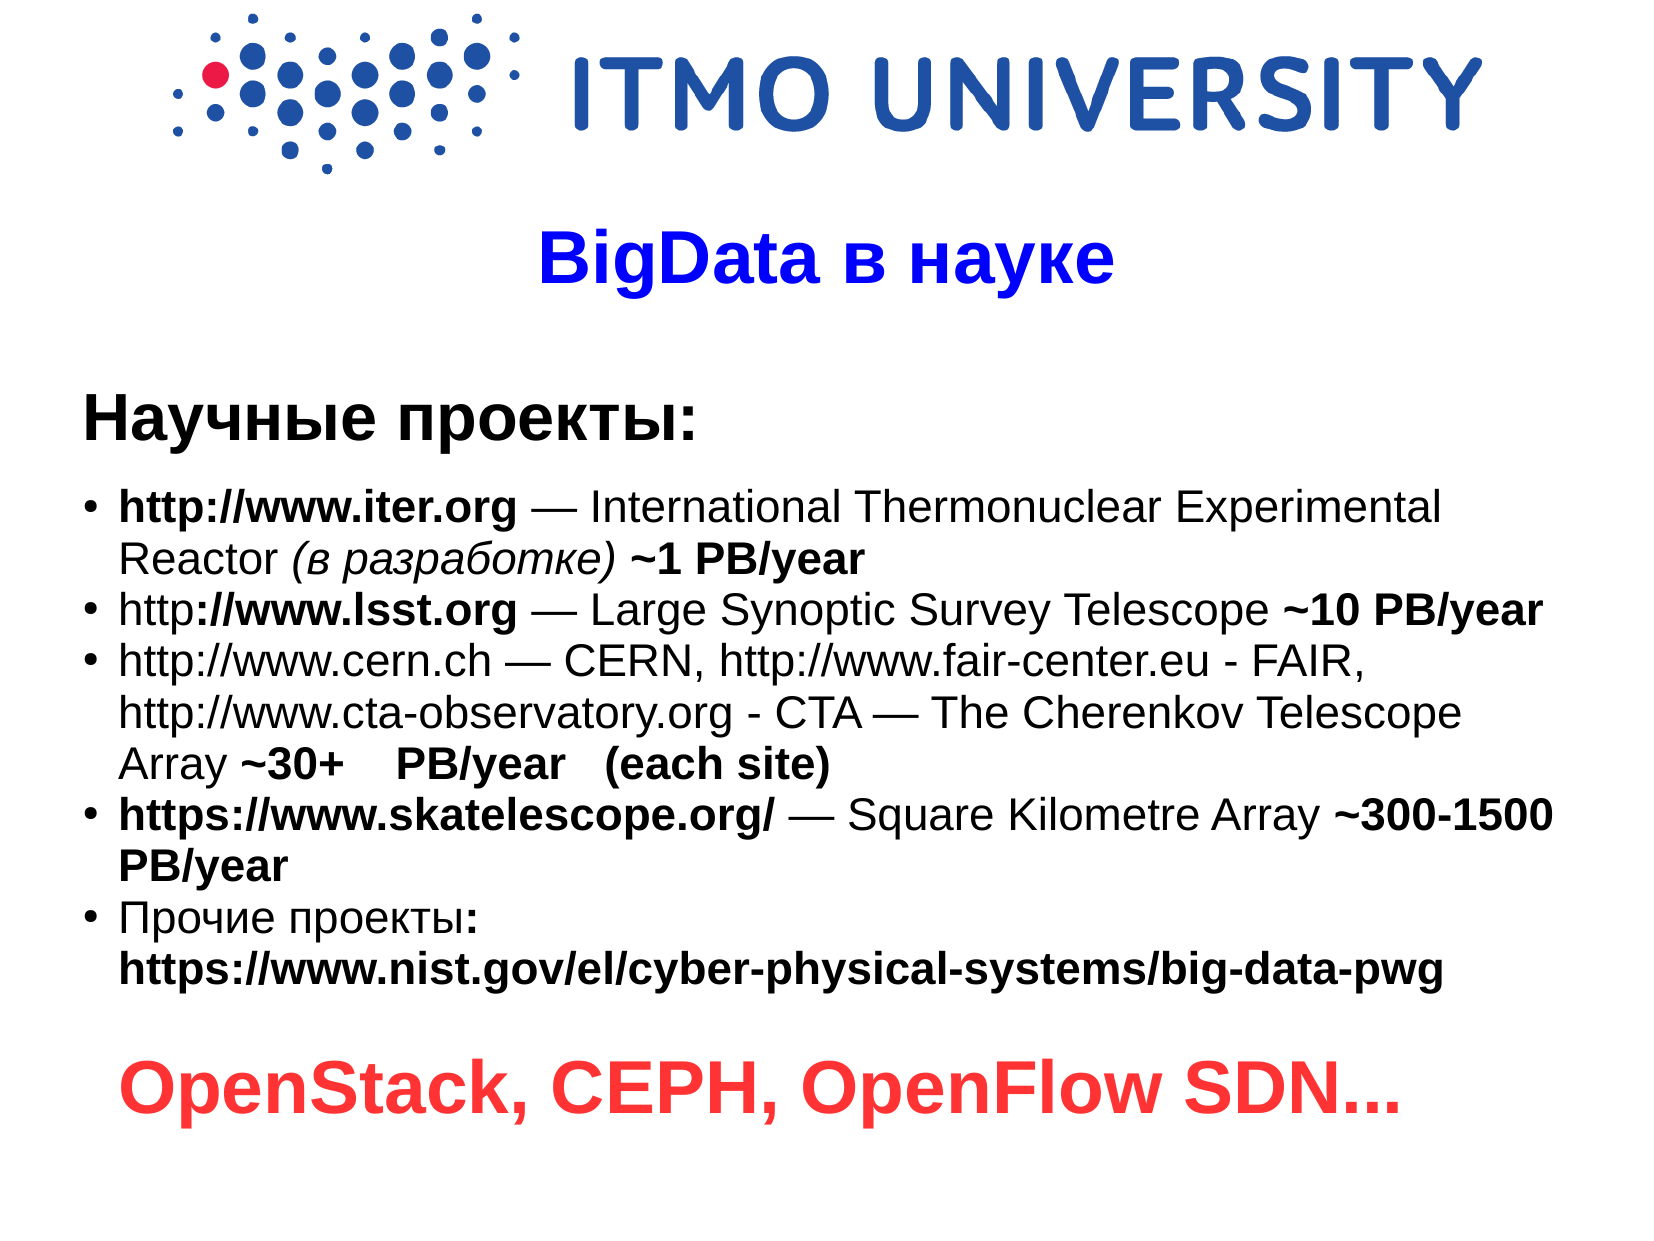

# BigData в науке
Научные проекты:
http://www.iter.org — International Thermonuclear Experimental Reactor (в разработке) ~1 PB/year
http://www.lsst.org — Large Synoptic Survey Telescope ~10 PB/year
http://www.cern.ch — CERN, http://www.fair-center.eu - FAIR, http://www.cta-observatory.org - CTA — The Cherenkov Telescope Array ~30+ PB/year (each site)
https://www.skatelescope.org/ — Square Kilometre Array ~300-1500 PB/year
Прочие проекты: https://www.nist.gov/el/cyber-physical-systems/big-data-pwg
OpenStack, CEPH, OpenFlow SDN...